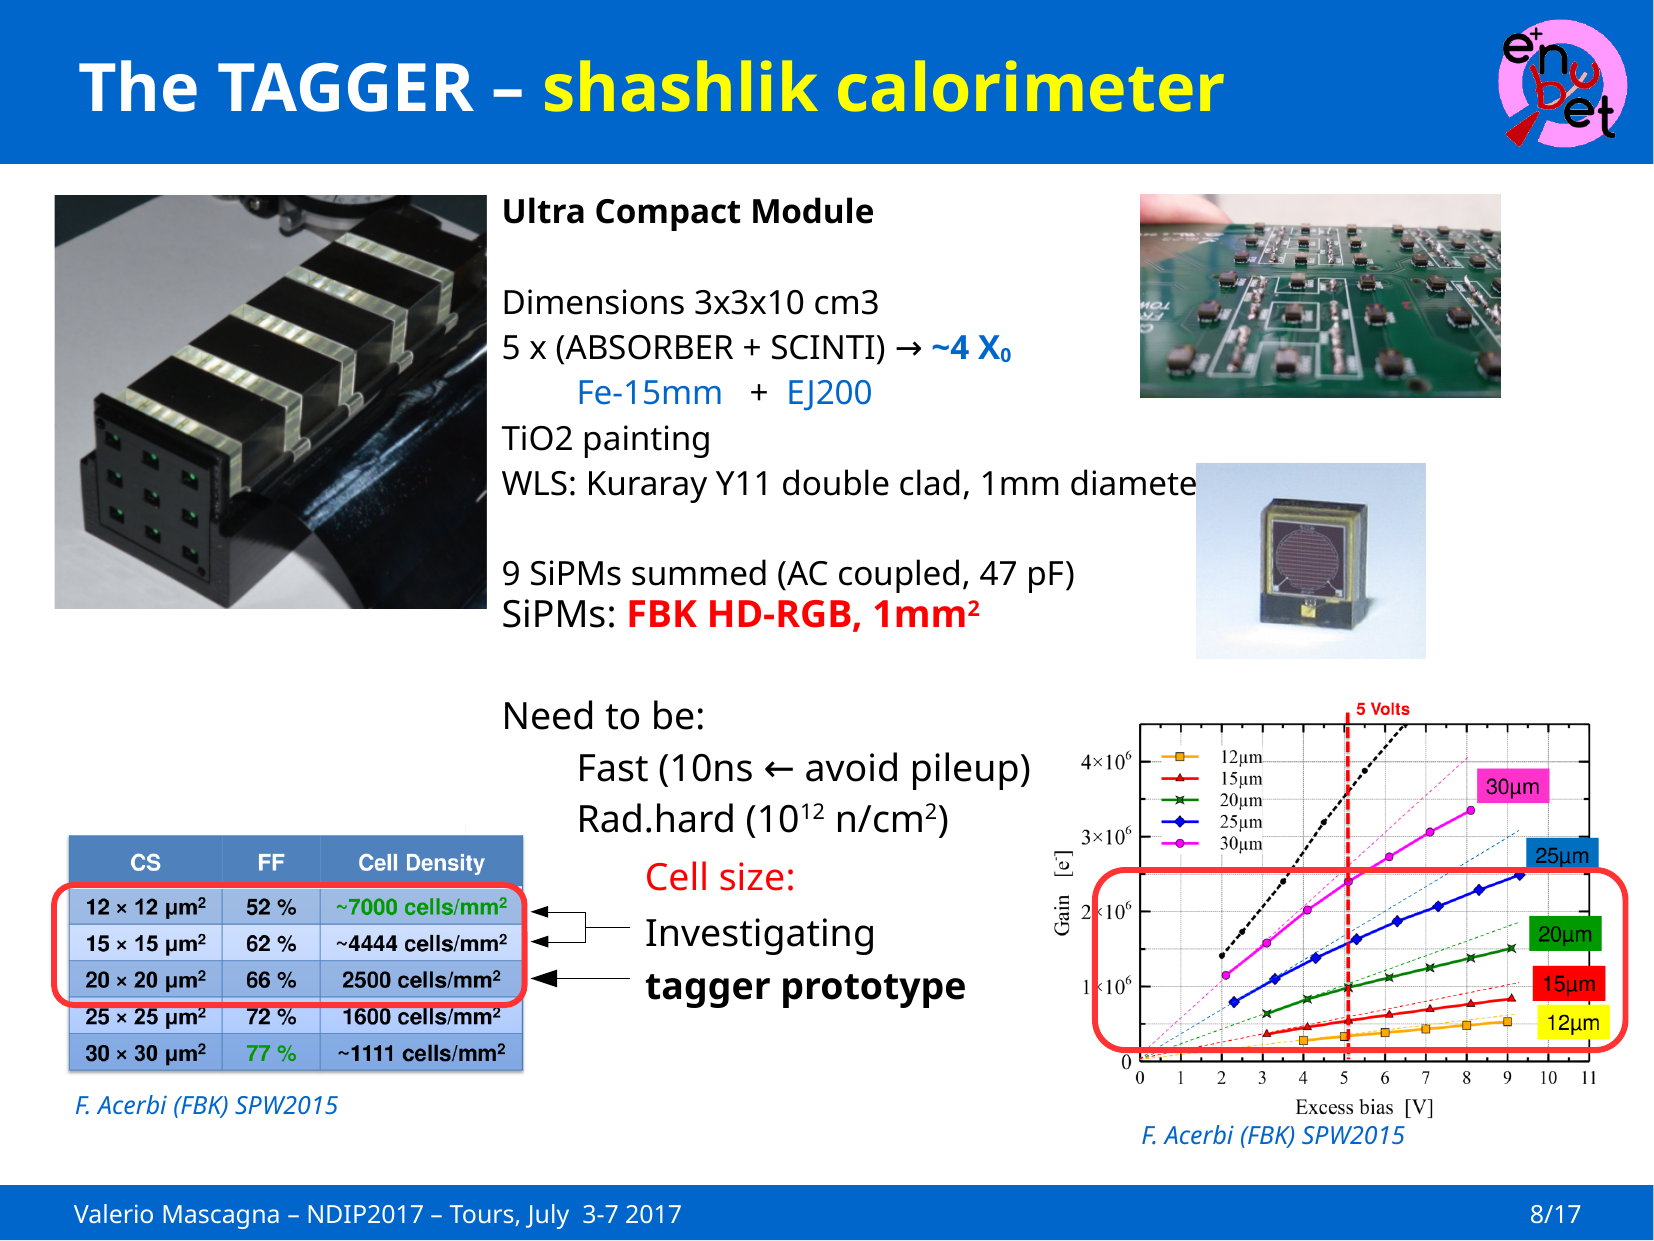

The TAGGER – shashlik calorimeter
Ultra Compact Module
Dimensions 3x3x10 cm3
5 x (ABSORBER + SCINTI) → ~4 X0
	Fe-15mm + EJ200
TiO2 painting
WLS: Kuraray Y11 double clad, 1mm diameter
9 SiPMs summed (AC coupled, 47 pF)
SiPMs: FBK HD-RGB, 1mm2
Need to be:
	Fast (10ns ← avoid pileup)
	Rad.hard (1012 n/cm2)
Cell size:
Investigating
tagger prototype
F. Acerbi (FBK) SPW2015
F. Acerbi (FBK) SPW2015
d
8